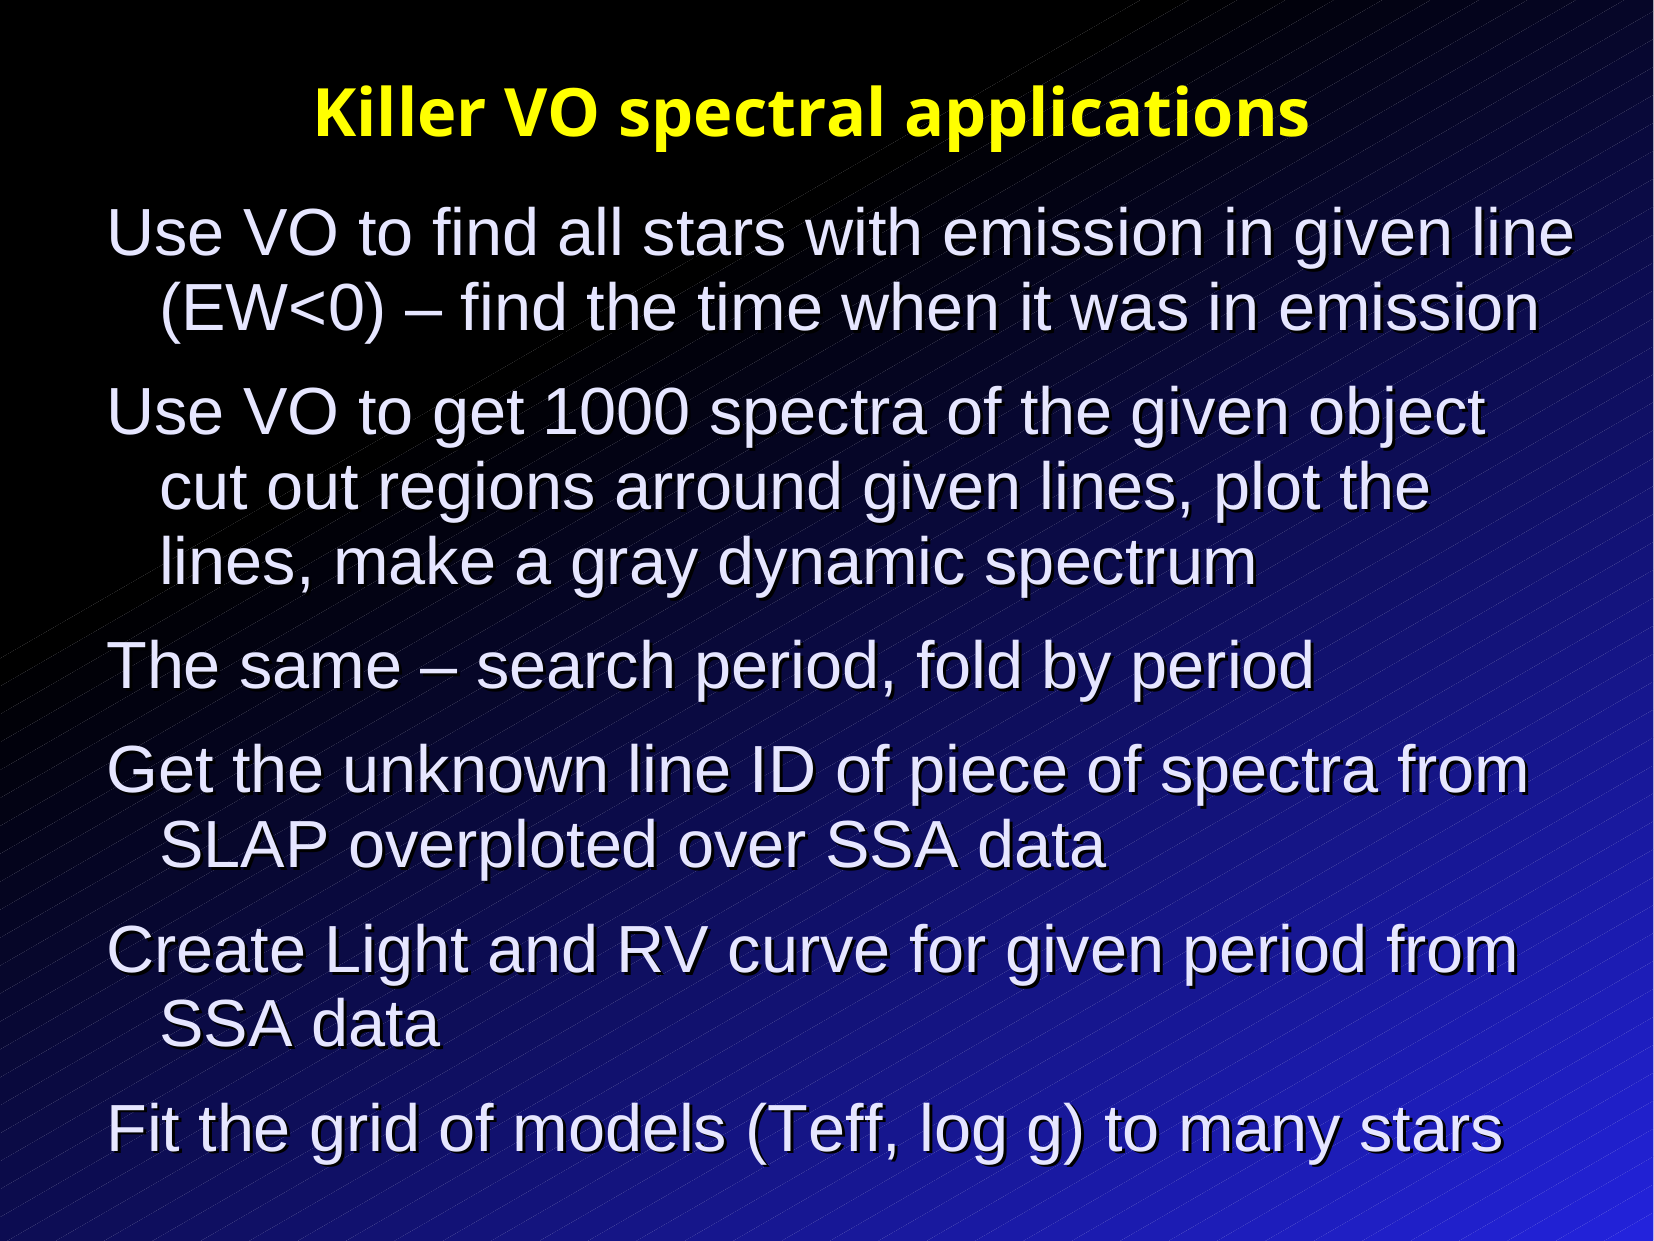

# Killer VO spectral applications
Use VO to find all stars with emission in given line (EW<0) – find the time when it was in emission
Use VO to get 1000 spectra of the given object cut out regions arround given lines, plot the lines, make a gray dynamic spectrum
The same – search period, fold by period
Get the unknown line ID of piece of spectra from SLAP overploted over SSA data
Create Light and RV curve for given period from SSA data
Fit the grid of models (Teff, log g) to many stars